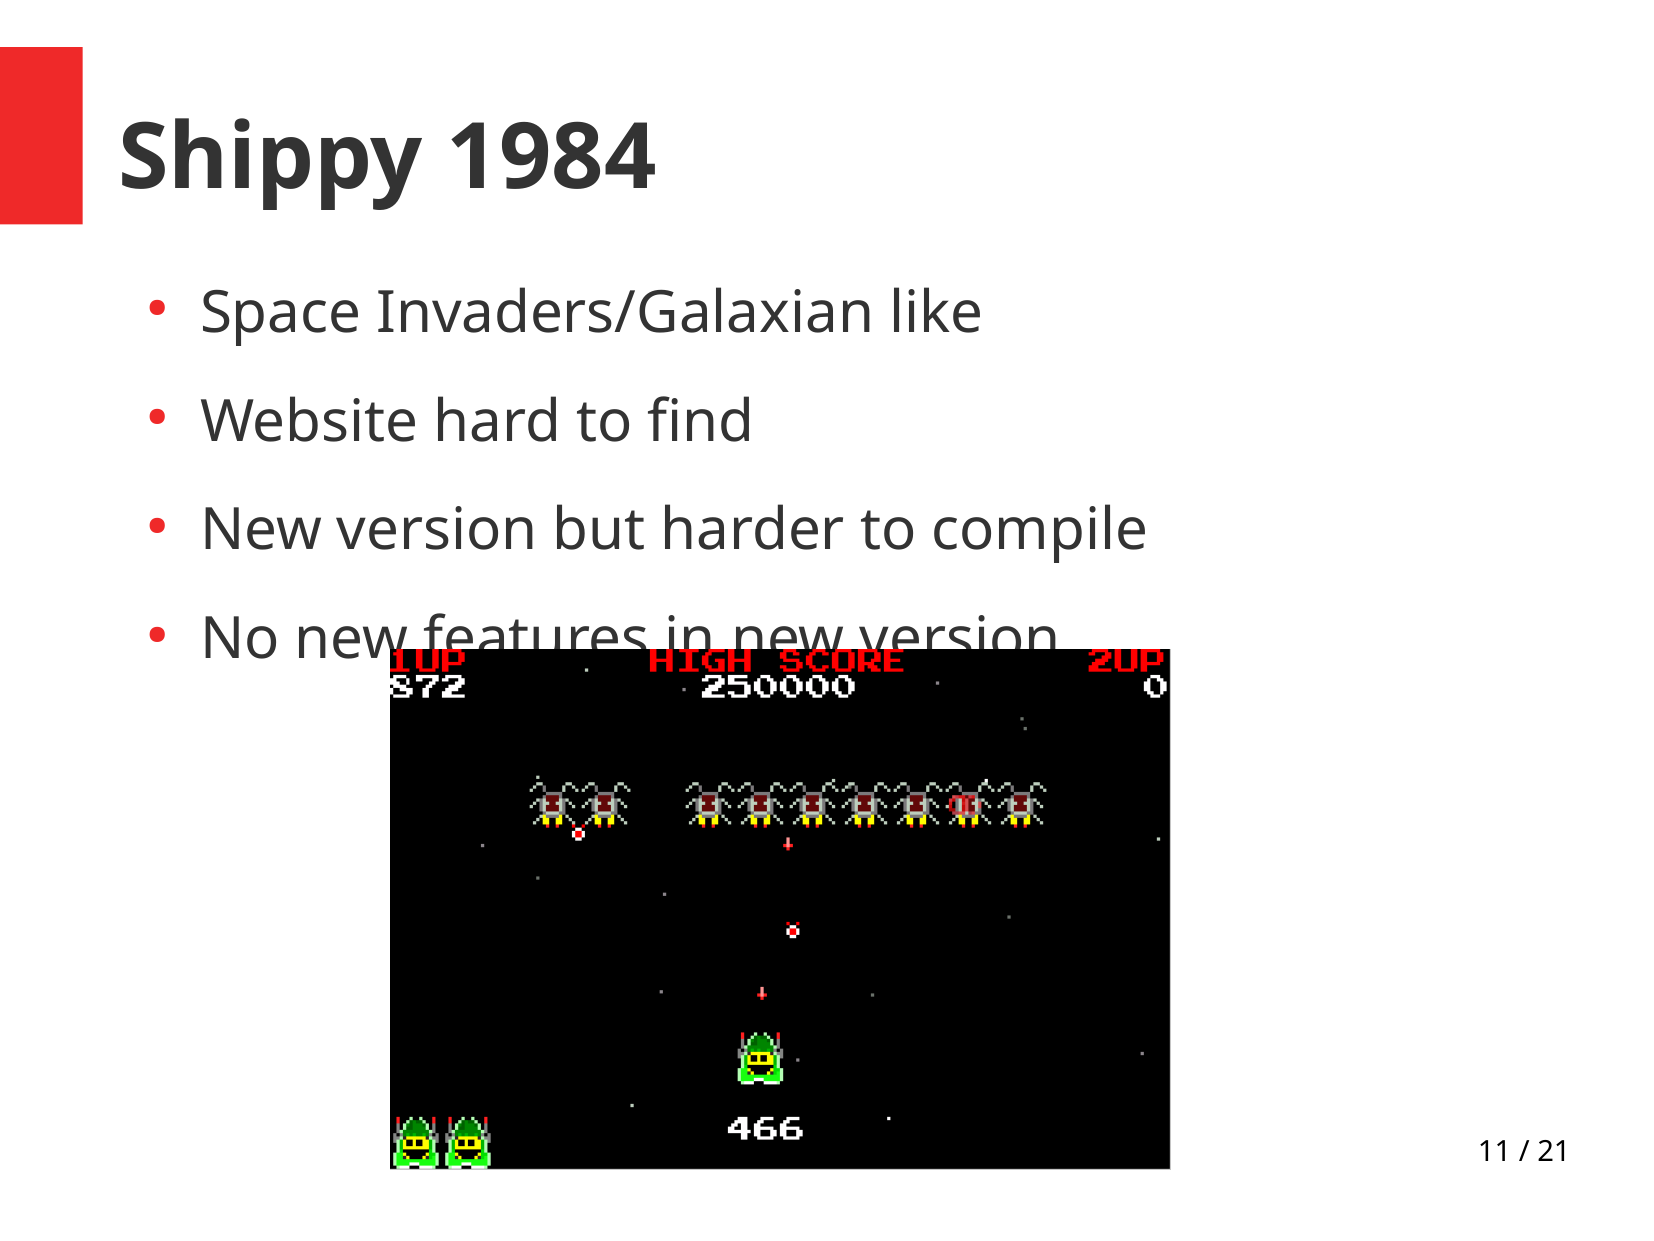

# Shippy 1984
Space Invaders/Galaxian like
Website hard to find
New version but harder to compile
No new features in new version
11